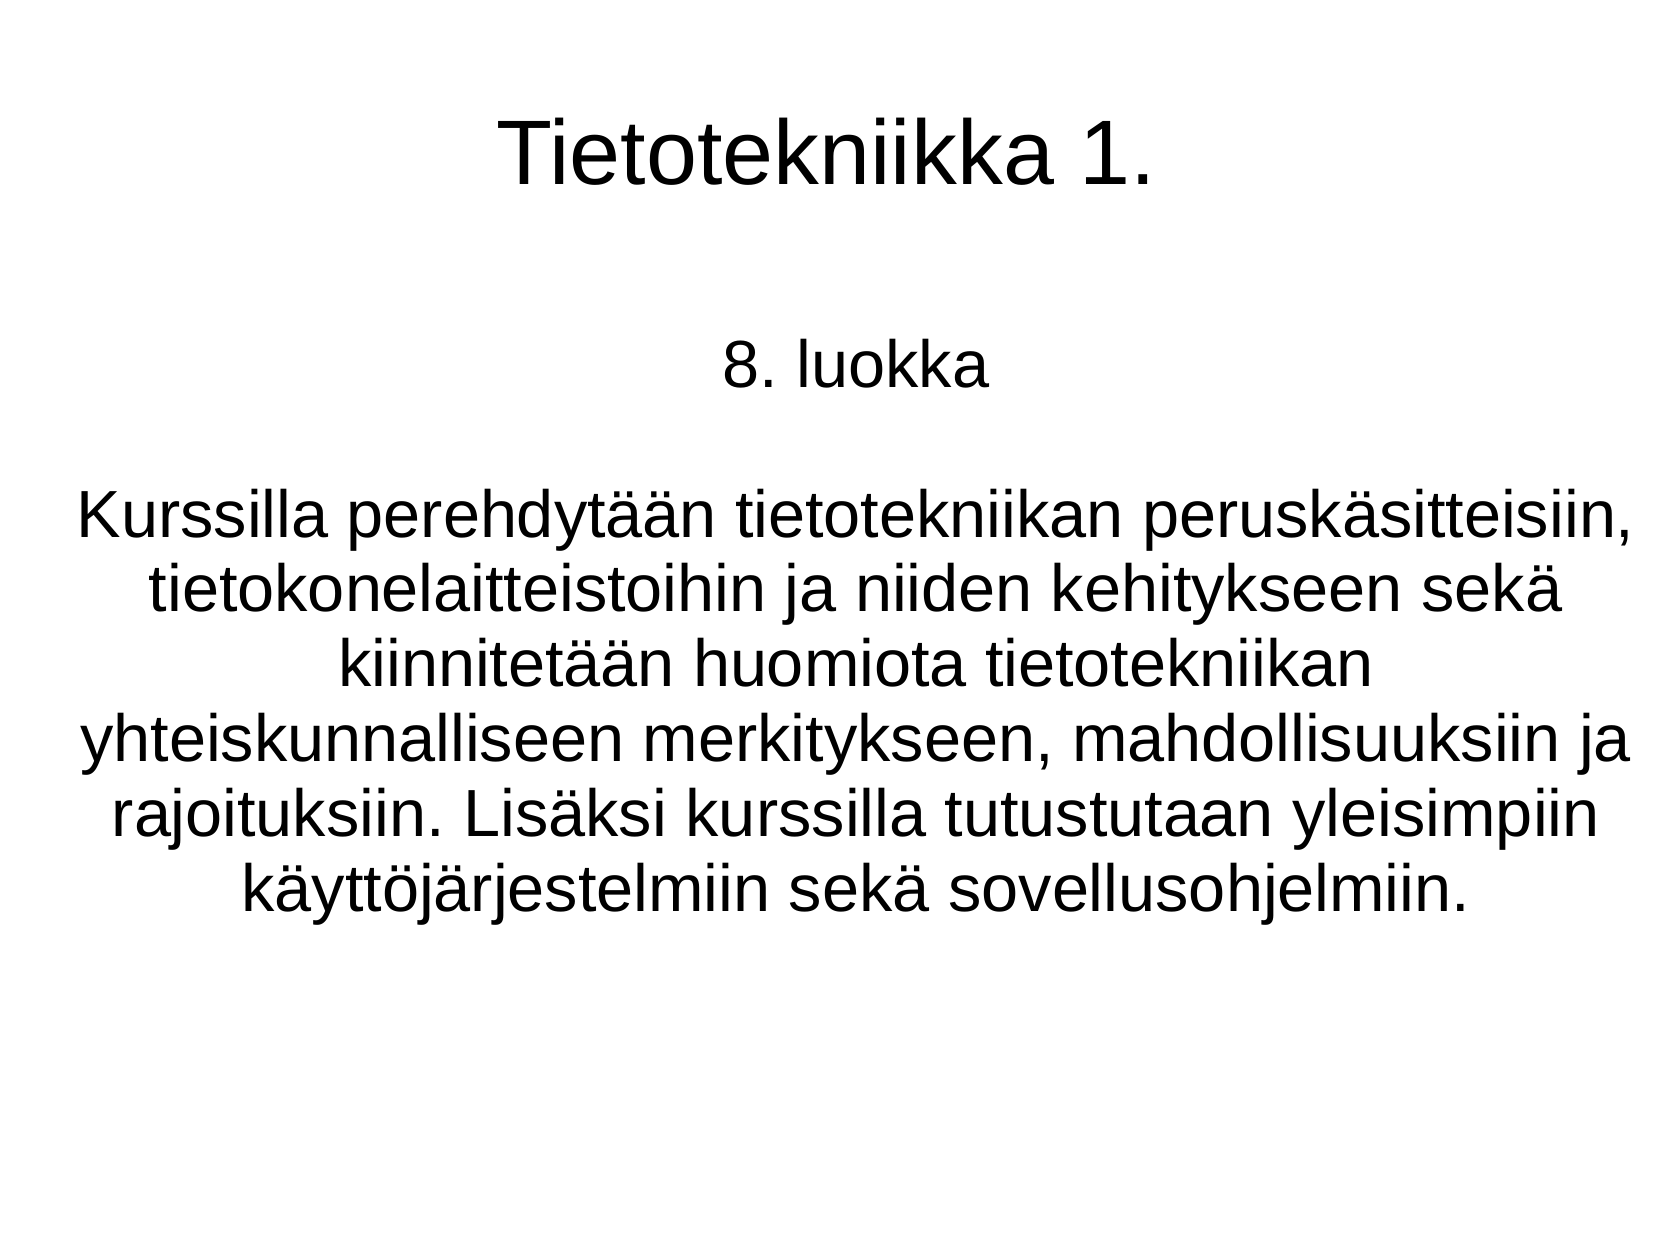

# Tietotekniikka 1.
8. luokka
Kurssilla perehdytään tietotekniikan peruskäsitteisiin, tietokonelaitteistoihin ja niiden kehitykseen sekä kiinnitetään huomiota tietotekniikan yhteiskunnalliseen merkitykseen, mahdollisuuksiin ja rajoituksiin. Lisäksi kurssilla tutustutaan yleisimpiin käyttöjärjestelmiin sekä sovellusohjelmiin.